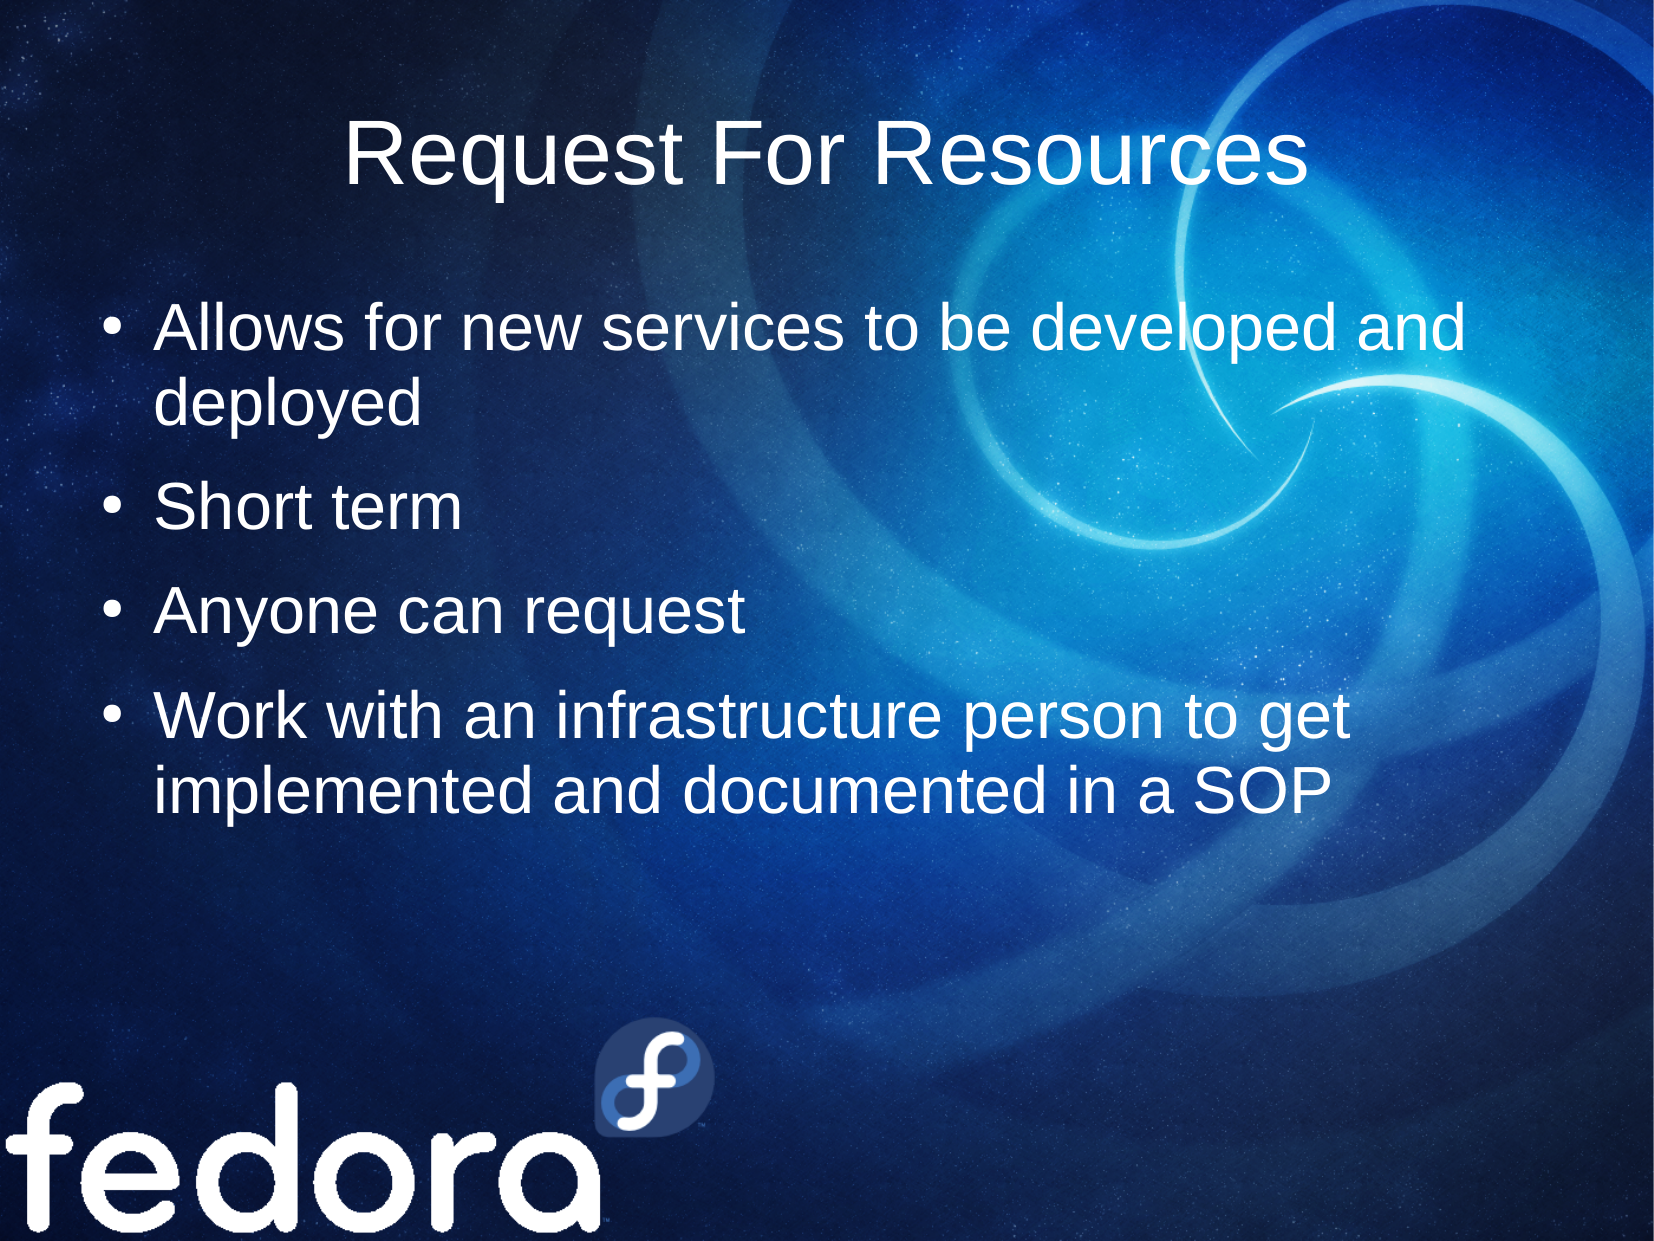

# Request For Resources
Allows for new services to be developed and deployed
Short term
Anyone can request
Work with an infrastructure person to get implemented and documented in a SOP